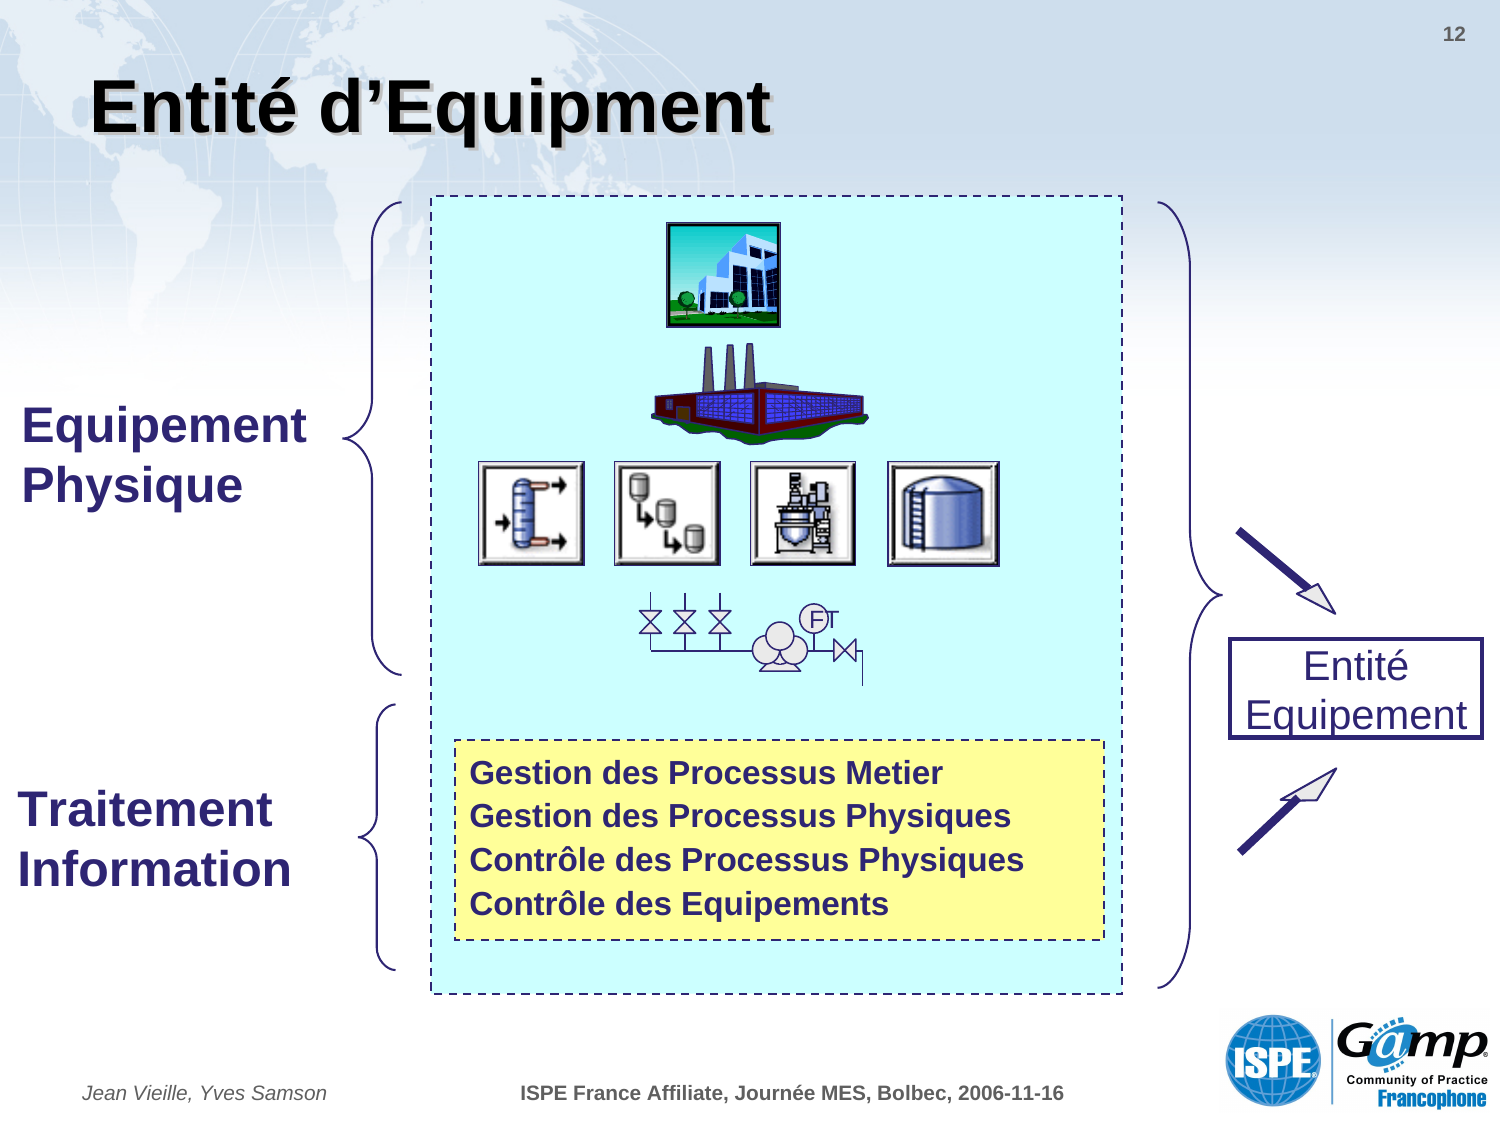

# Entité d’Equipment
Equipement
Physique
FT
Entité
Equipement
Gestion des Processus Metier
Gestion des Processus Physiques
Contrôle des Processus Physiques
Contrôle des Equipements
Traitement
Information